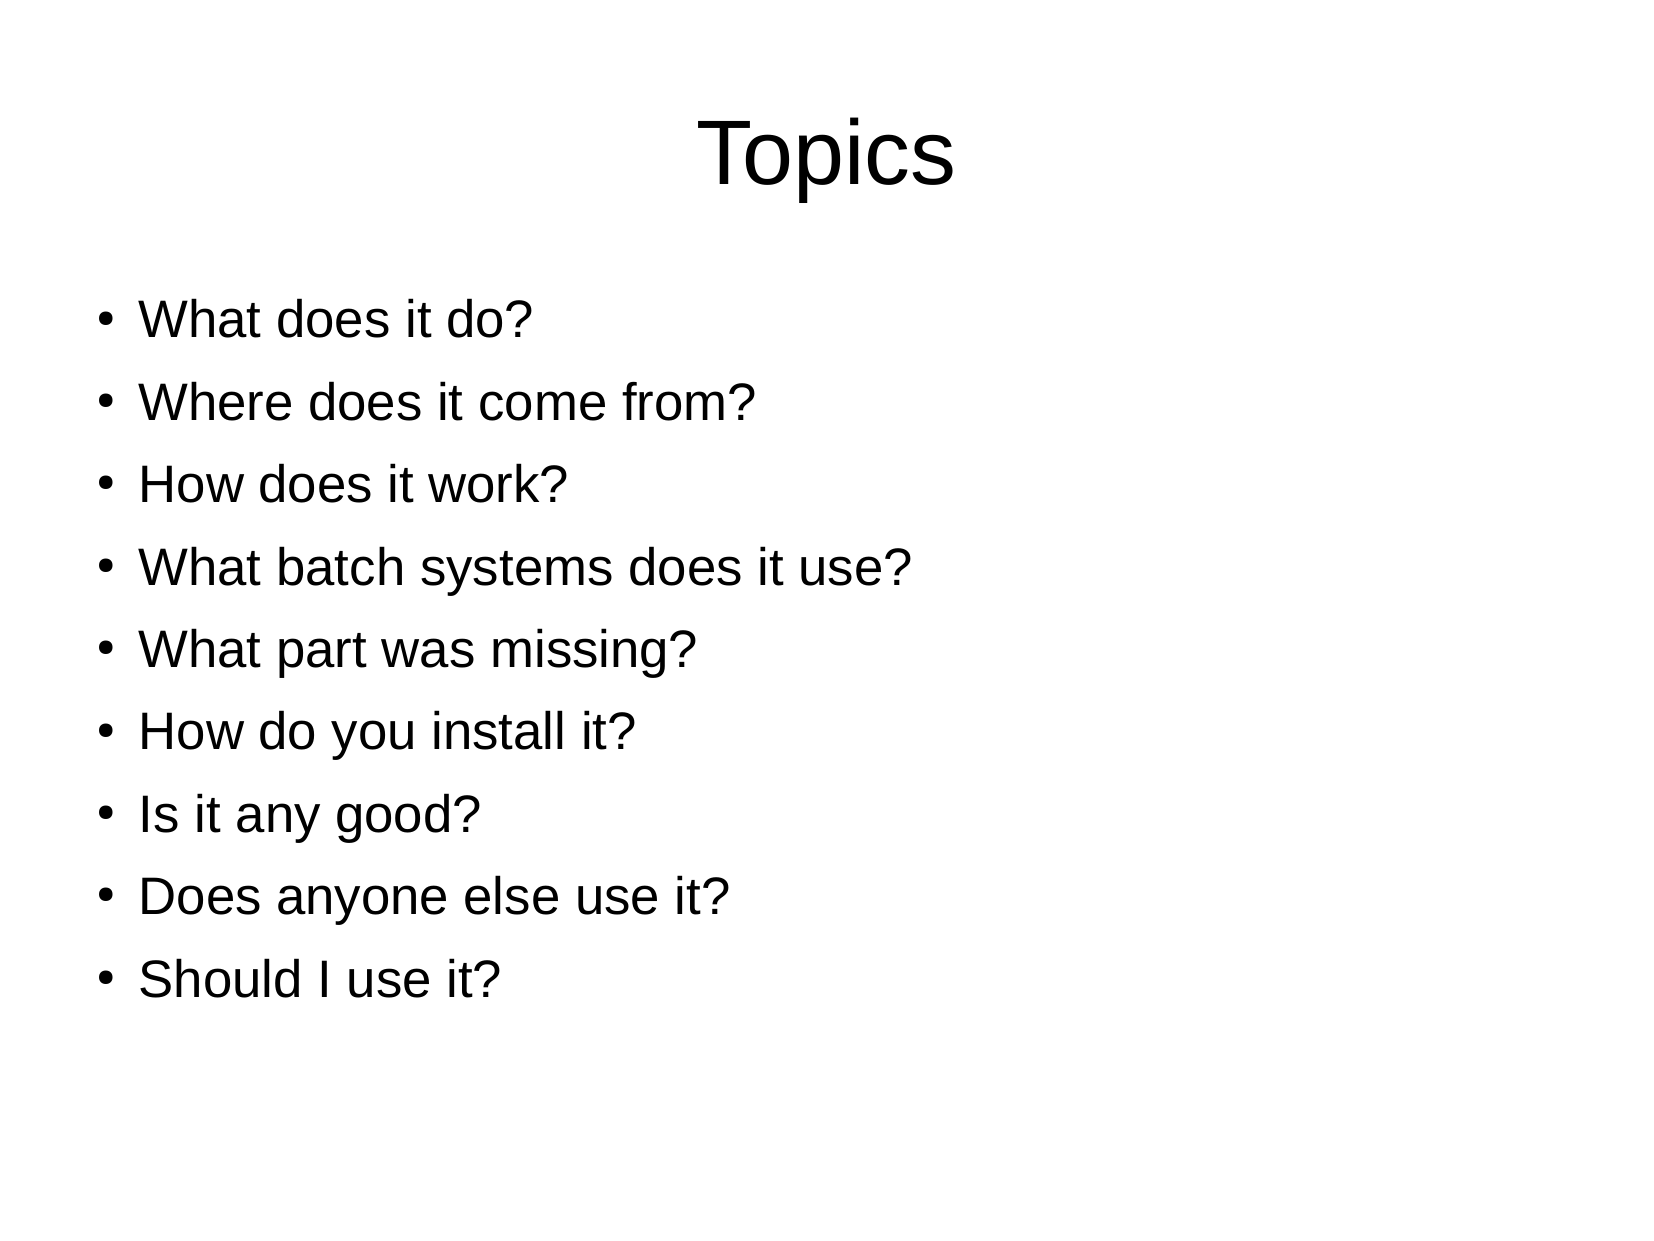

# Topics
What does it do?
Where does it come from?
How does it work?
What batch systems does it use?
What part was missing?
How do you install it?
Is it any good?
Does anyone else use it?
Should I use it?